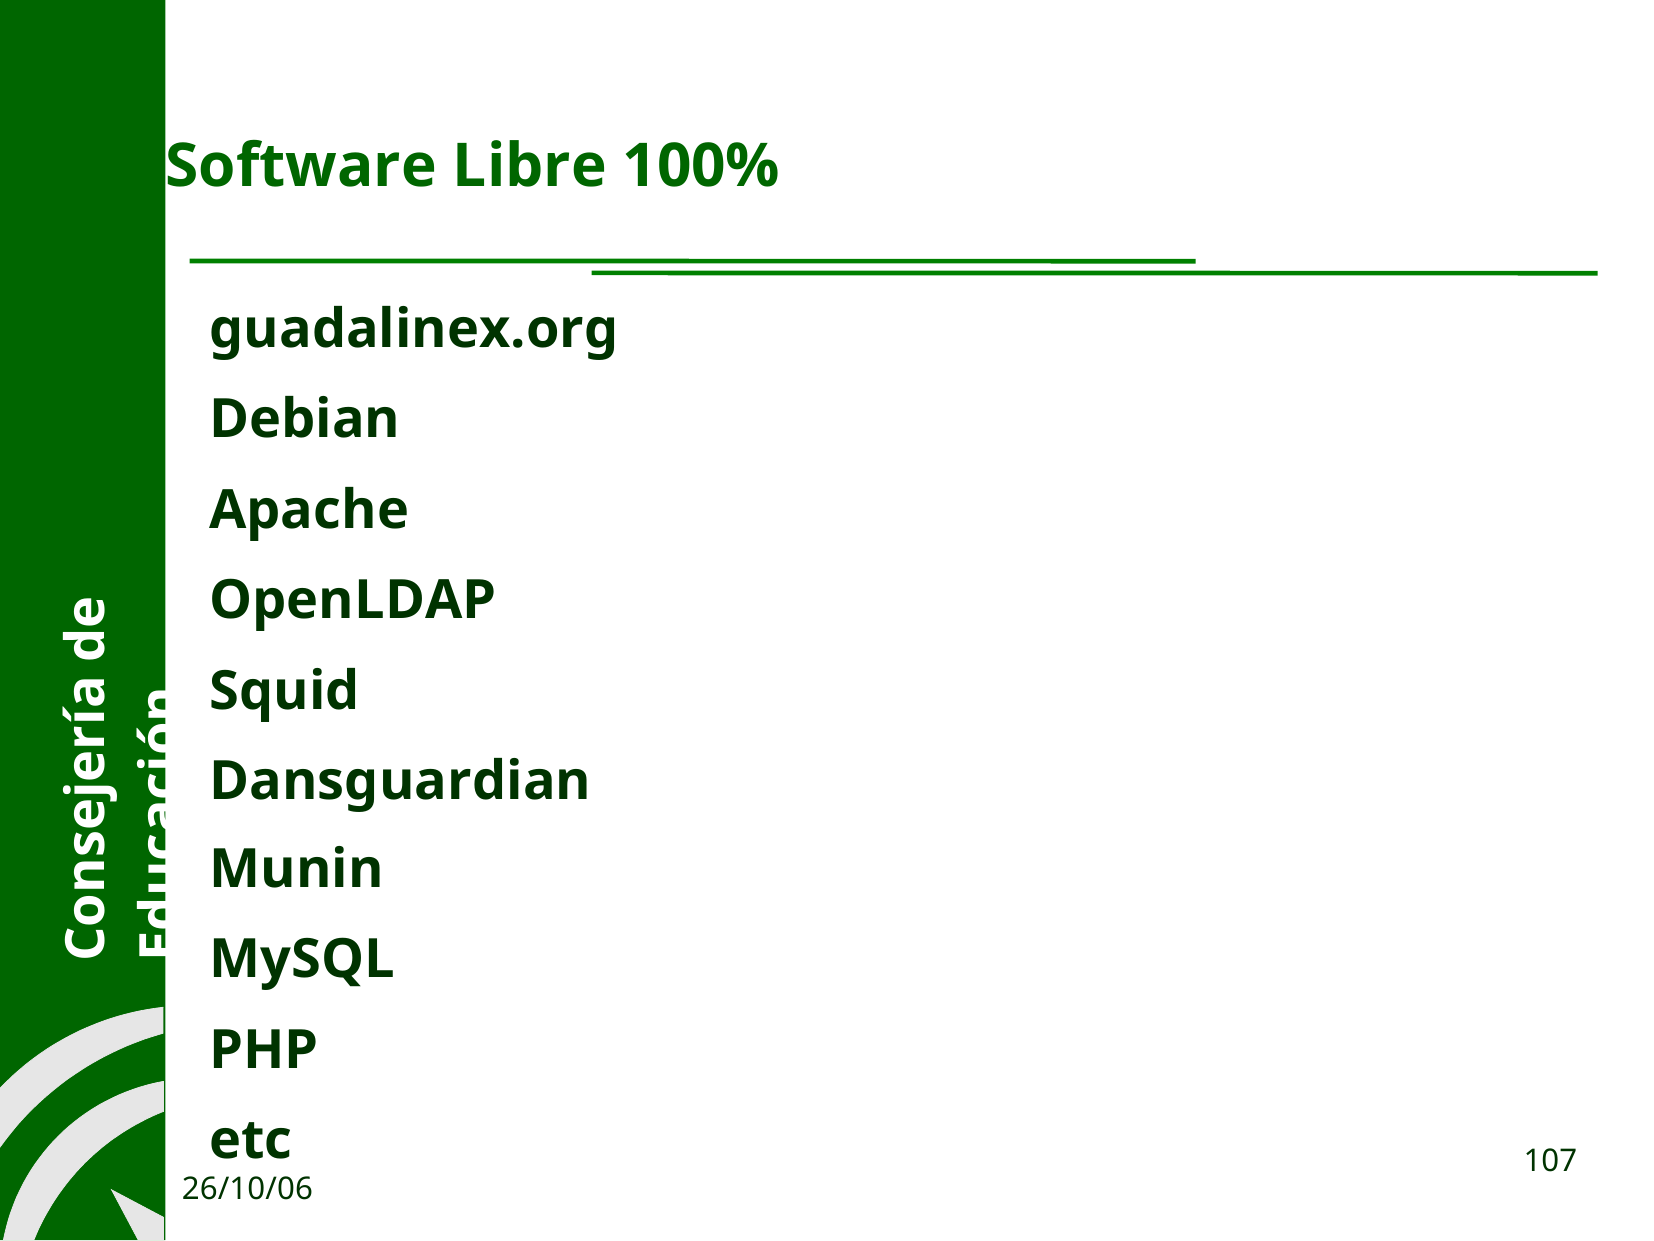

# Software Libre 100%
guadalinex.org
Debian
Apache
OpenLDAP
Squid
Dansguardian
Munin
MySQL
PHP
etc
107